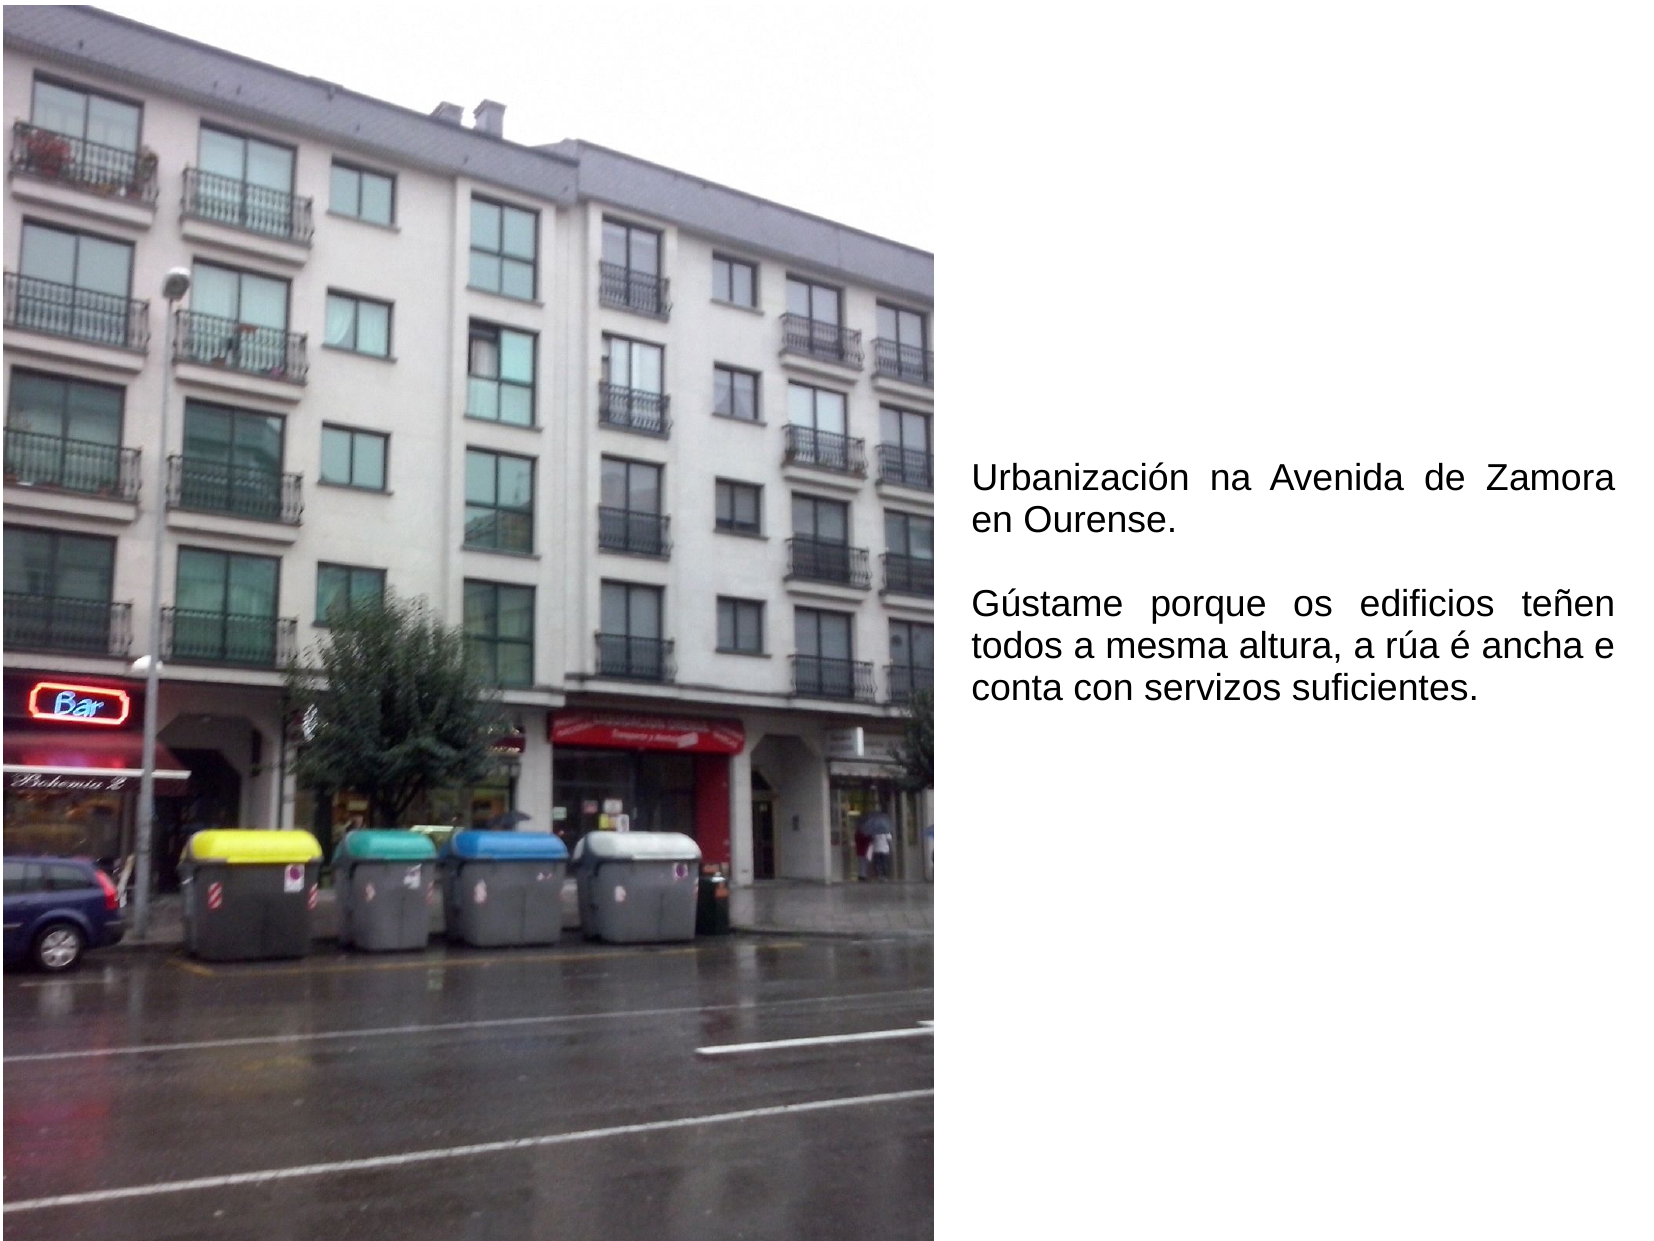

Urbanización na Avenida de Zamora en Ourense.
Gústame porque os edificios teñen todos a mesma altura, a rúa é ancha e conta con servizos suficientes.